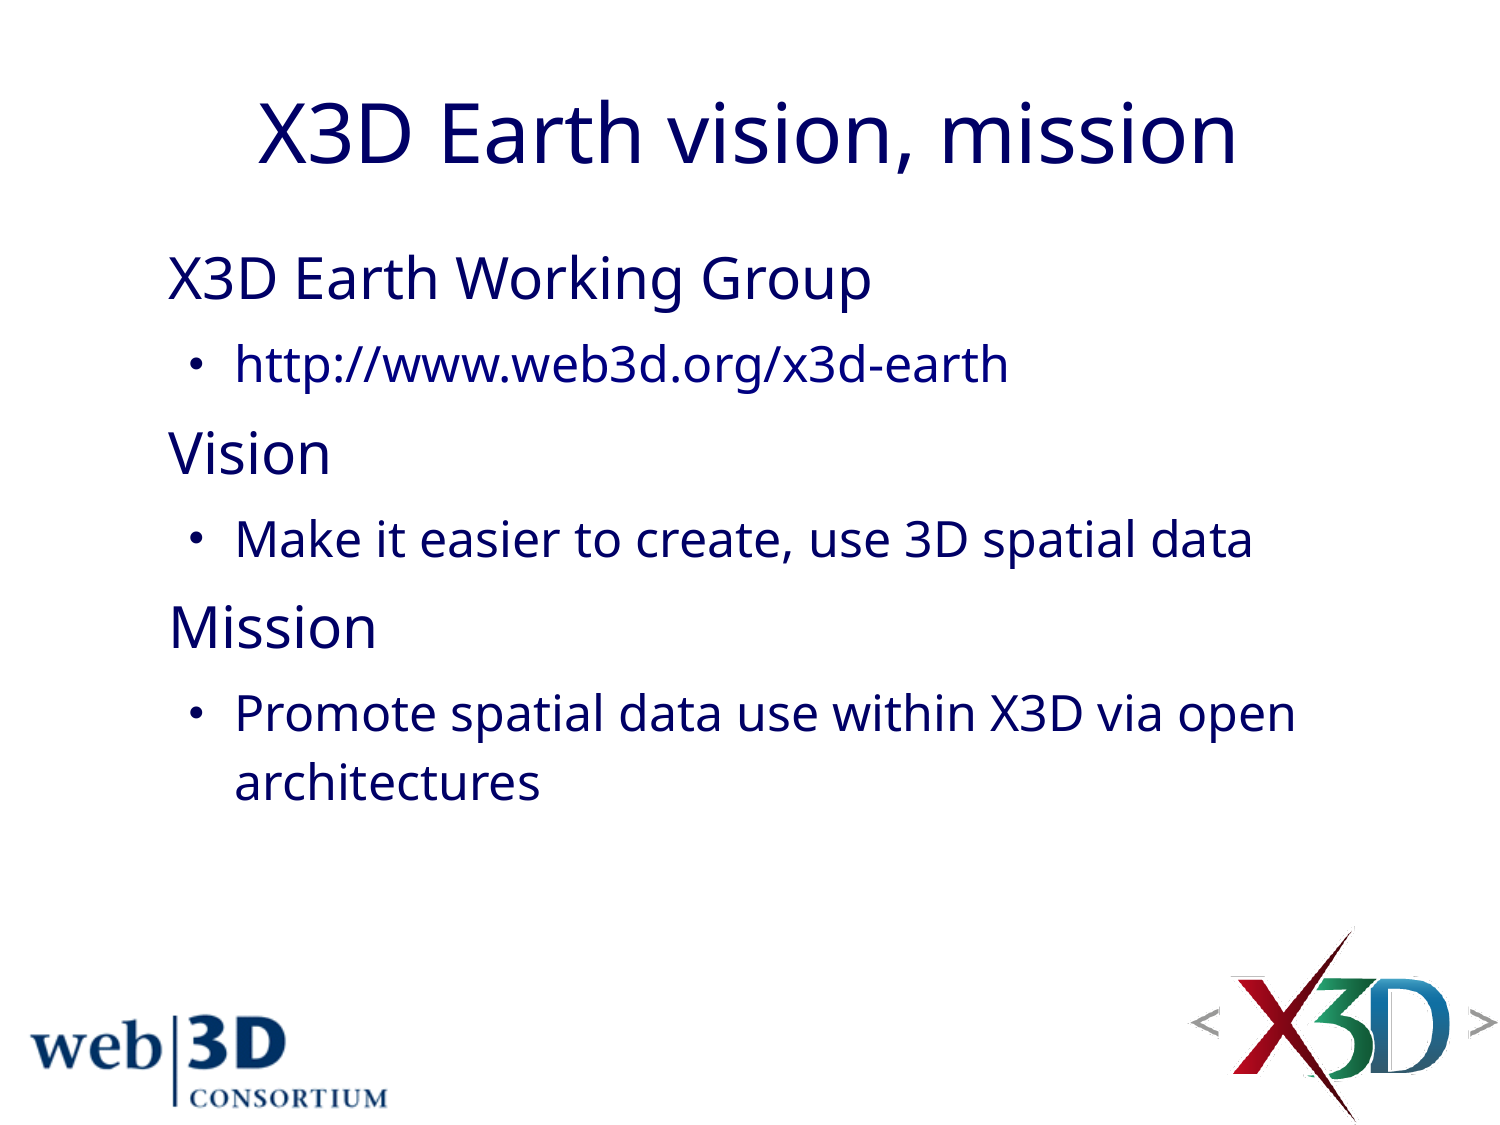

# X3D Earth vision, mission
X3D Earth Working Group
http://www.web3d.org/x3d-earth
Vision
Make it easier to create, use 3D spatial data
Mission
Promote spatial data use within X3D via open architectures